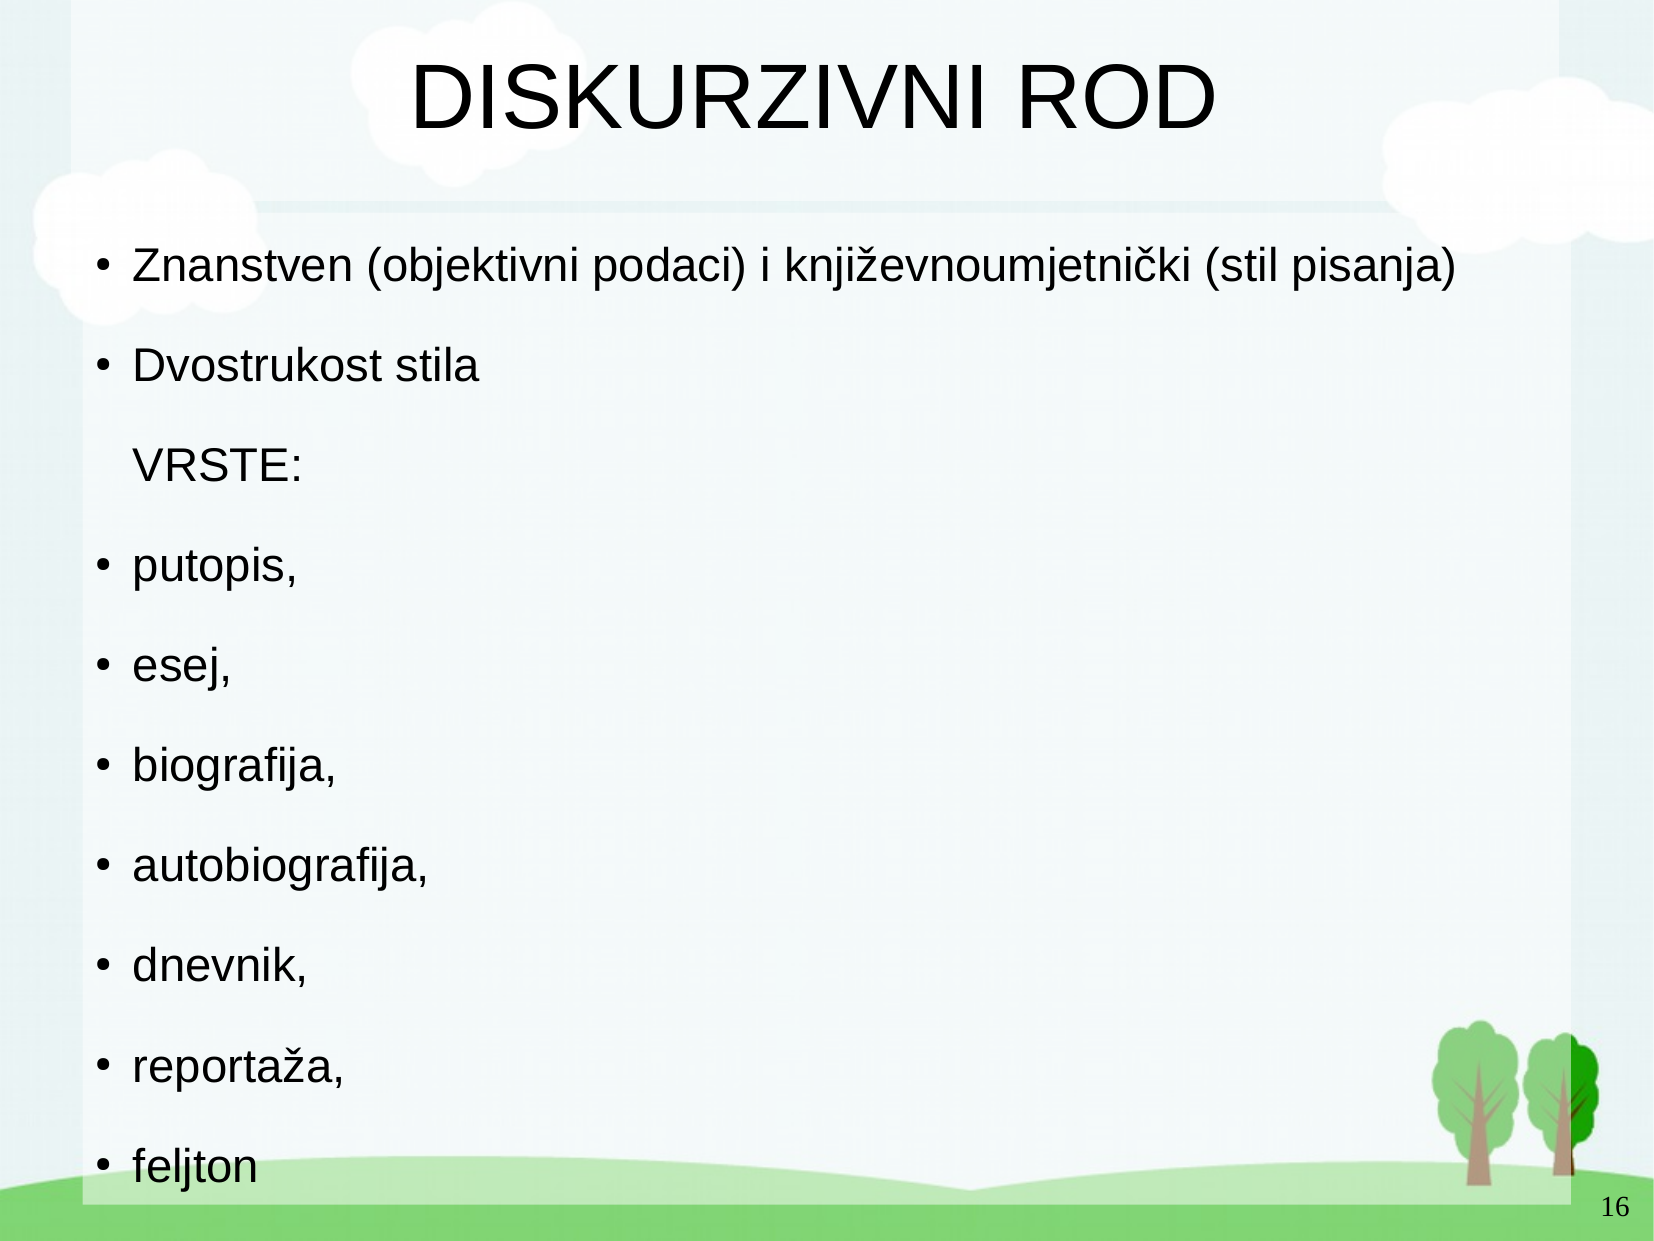

# DISKURZIVNI ROD
Znanstven (objektivni podaci) i književnoumjetnički (stil pisanja)
Dvostrukost stila
VRSTE:
putopis,
esej,
biografija,
autobiografija,
dnevnik,
reportaža,
feljton
16